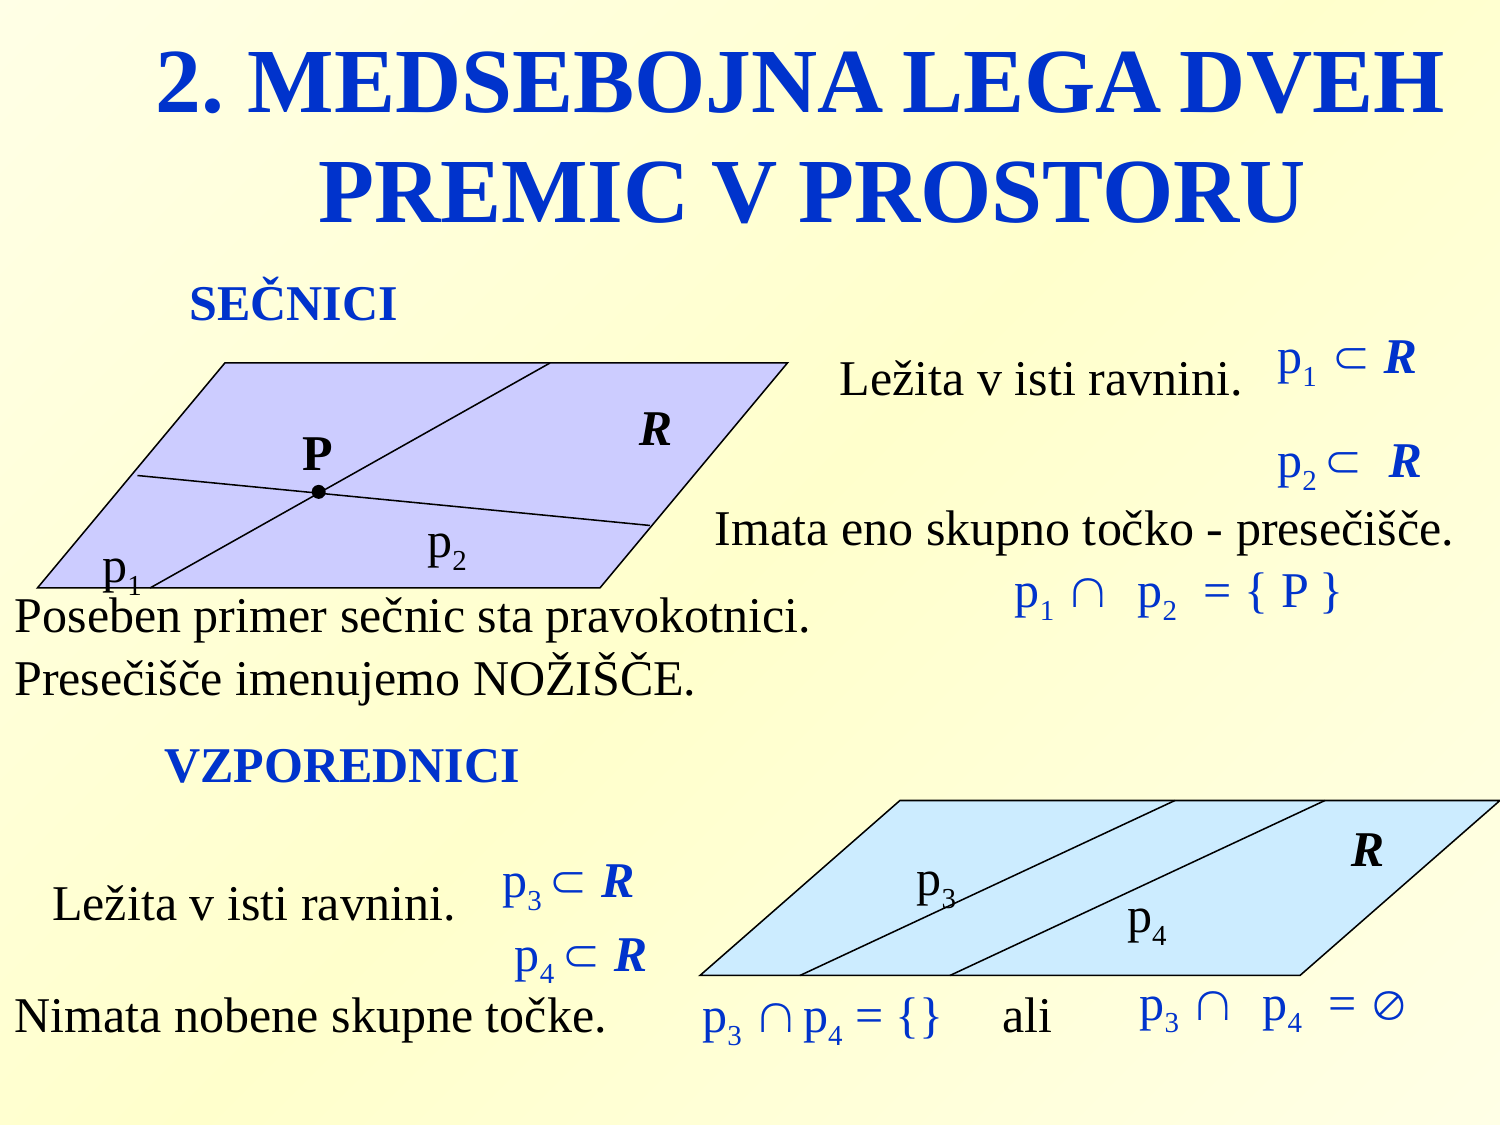

2. MEDSEBOJNA LEGA DVEH
PREMIC V PROSTORU
SEČNICI
p1  R
Ležita v isti ravnini.
R
P
p2  R
Imata eno skupno točko - presečišče.
p2
p1
p1  p2 = { P }
Poseben primer sečnic sta pravokotnici.
Presečišče imenujemo NOŽIŠČE.
VZPOREDNICI
R
p3
p3  R
Ležita v isti ravnini.
p4
p4  R
p3  p4 = 
Nimata nobene skupne točke.
p3  p4 = {}
ali